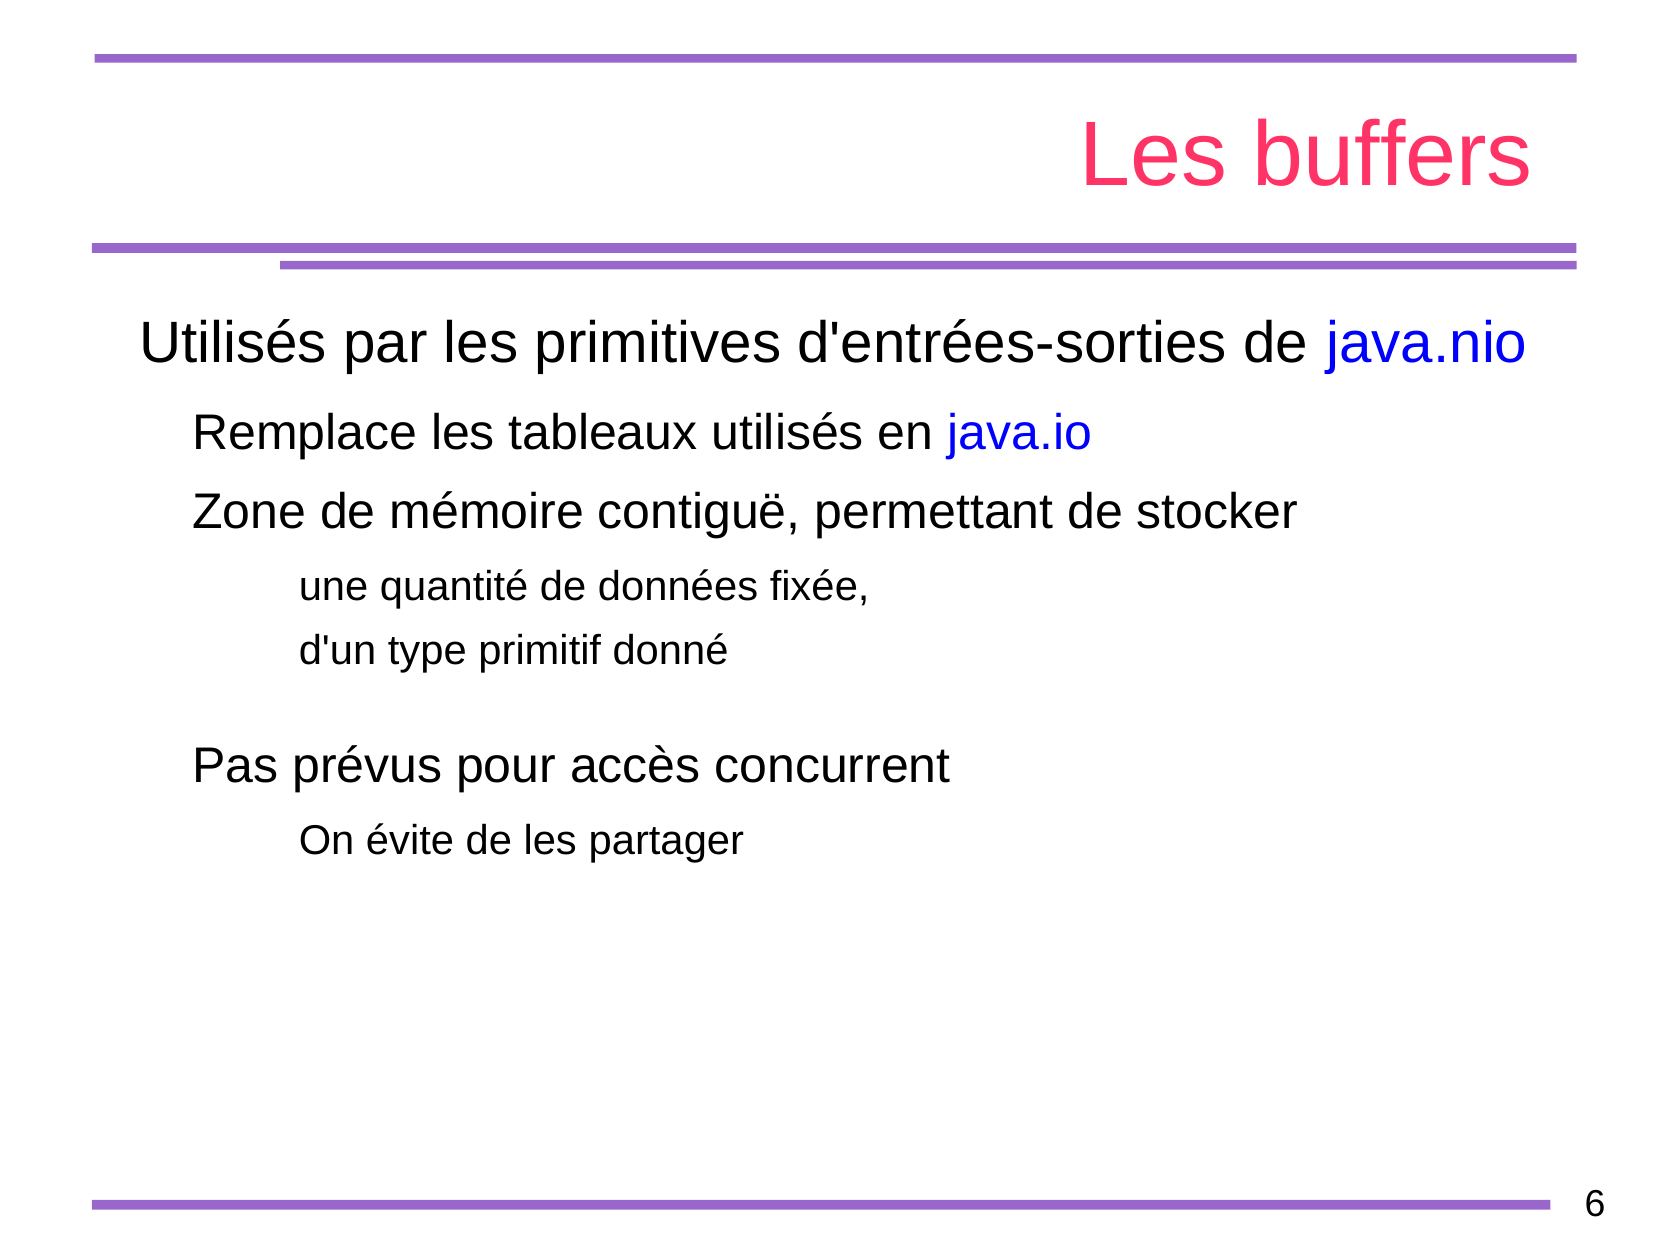

# Les buffers
Utilisés par les primitives d'entrées-sorties de java.nio
Remplace les tableaux utilisés en java.io
Zone de mémoire contiguë, permettant de stocker
une quantité de données fixée,
d'un type primitif donné
Pas prévus pour accès concurrent
On évite de les partager